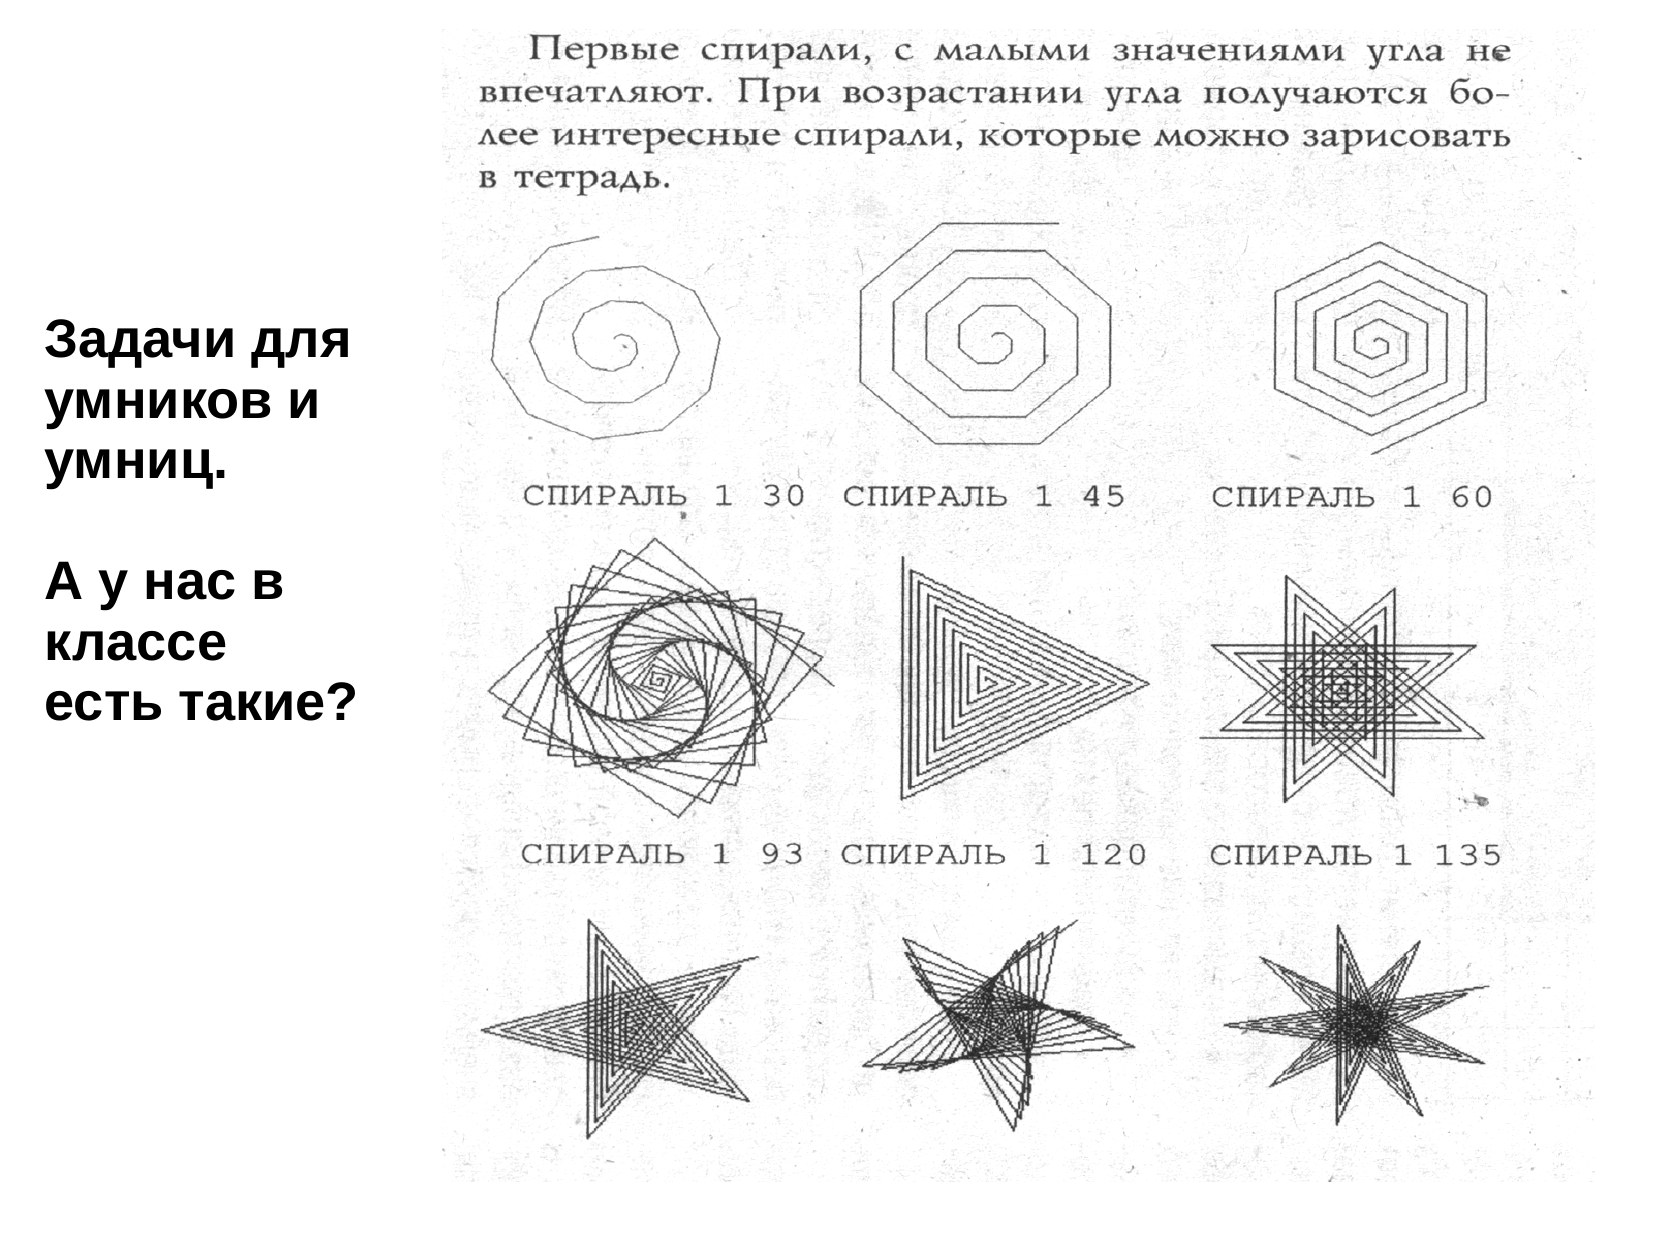

Задачи для
умников и умниц.
А у нас в классе
есть такие?